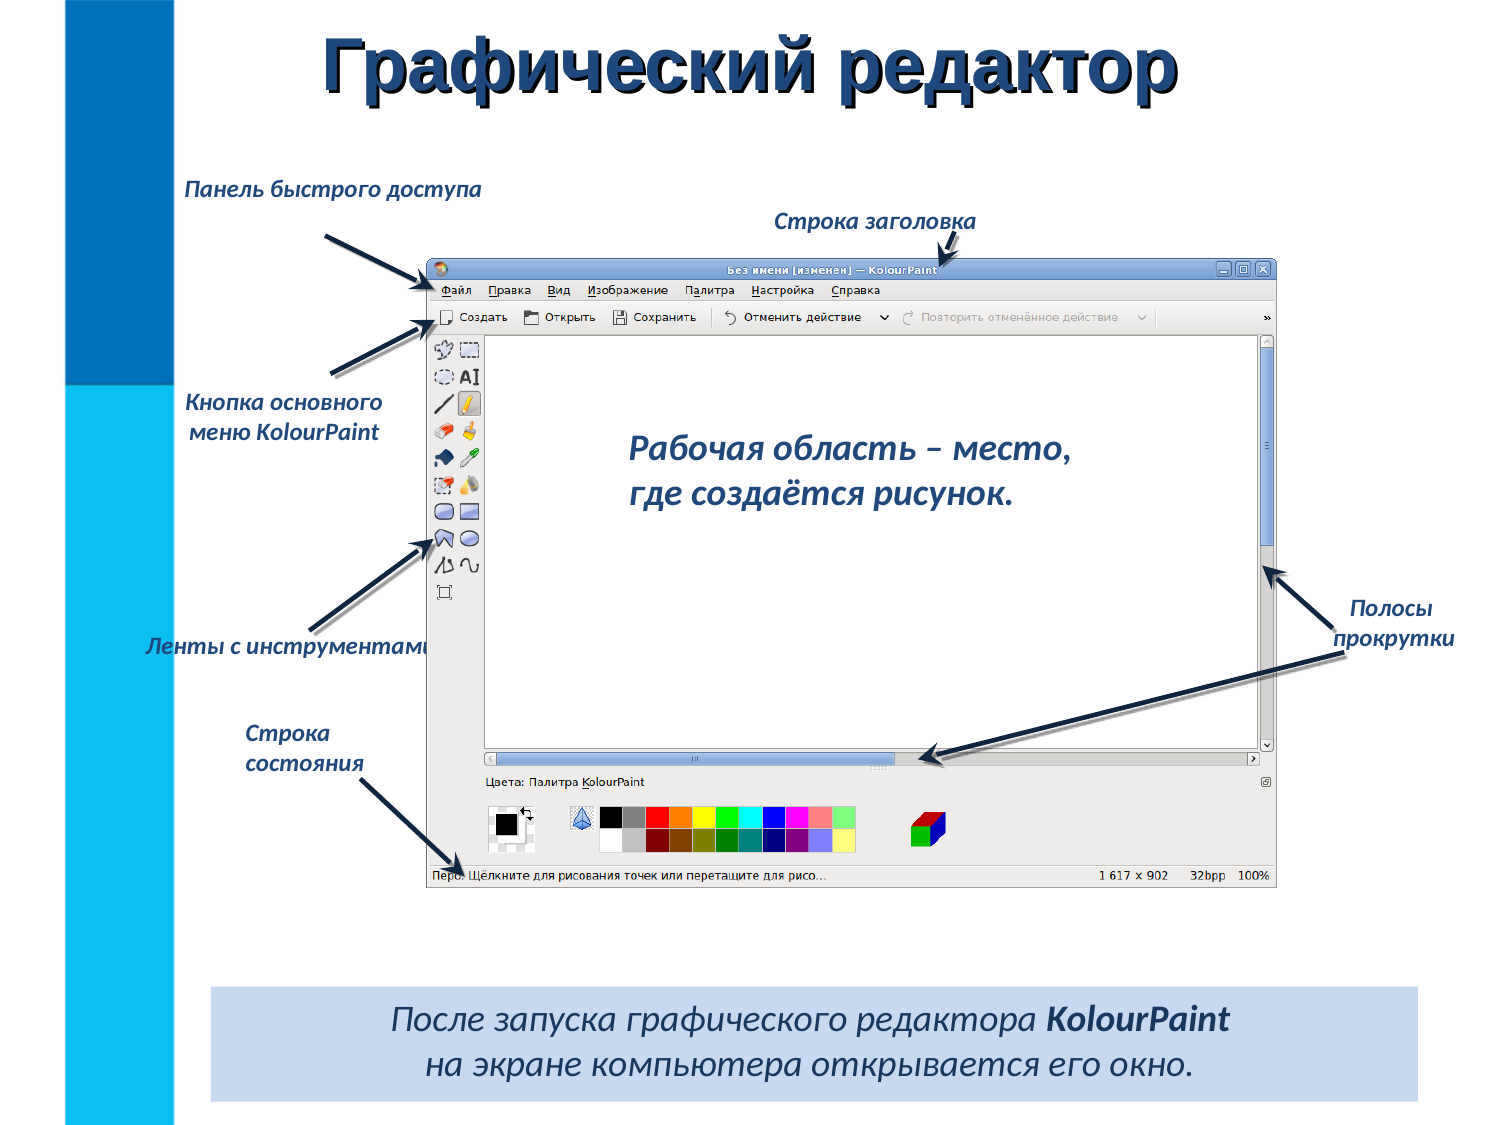

# Графический редактор
Панель быстрого доступа
Строка заголовка
Кнопка основного меню KolourPaint
Рабочая область – место,
где создаётся рисунок.
Полосы
прокрутки
Ленты с инструментами
Строка состояния
После запуска графического редактора KolourPaint
на экране компьютера открывается его окно.